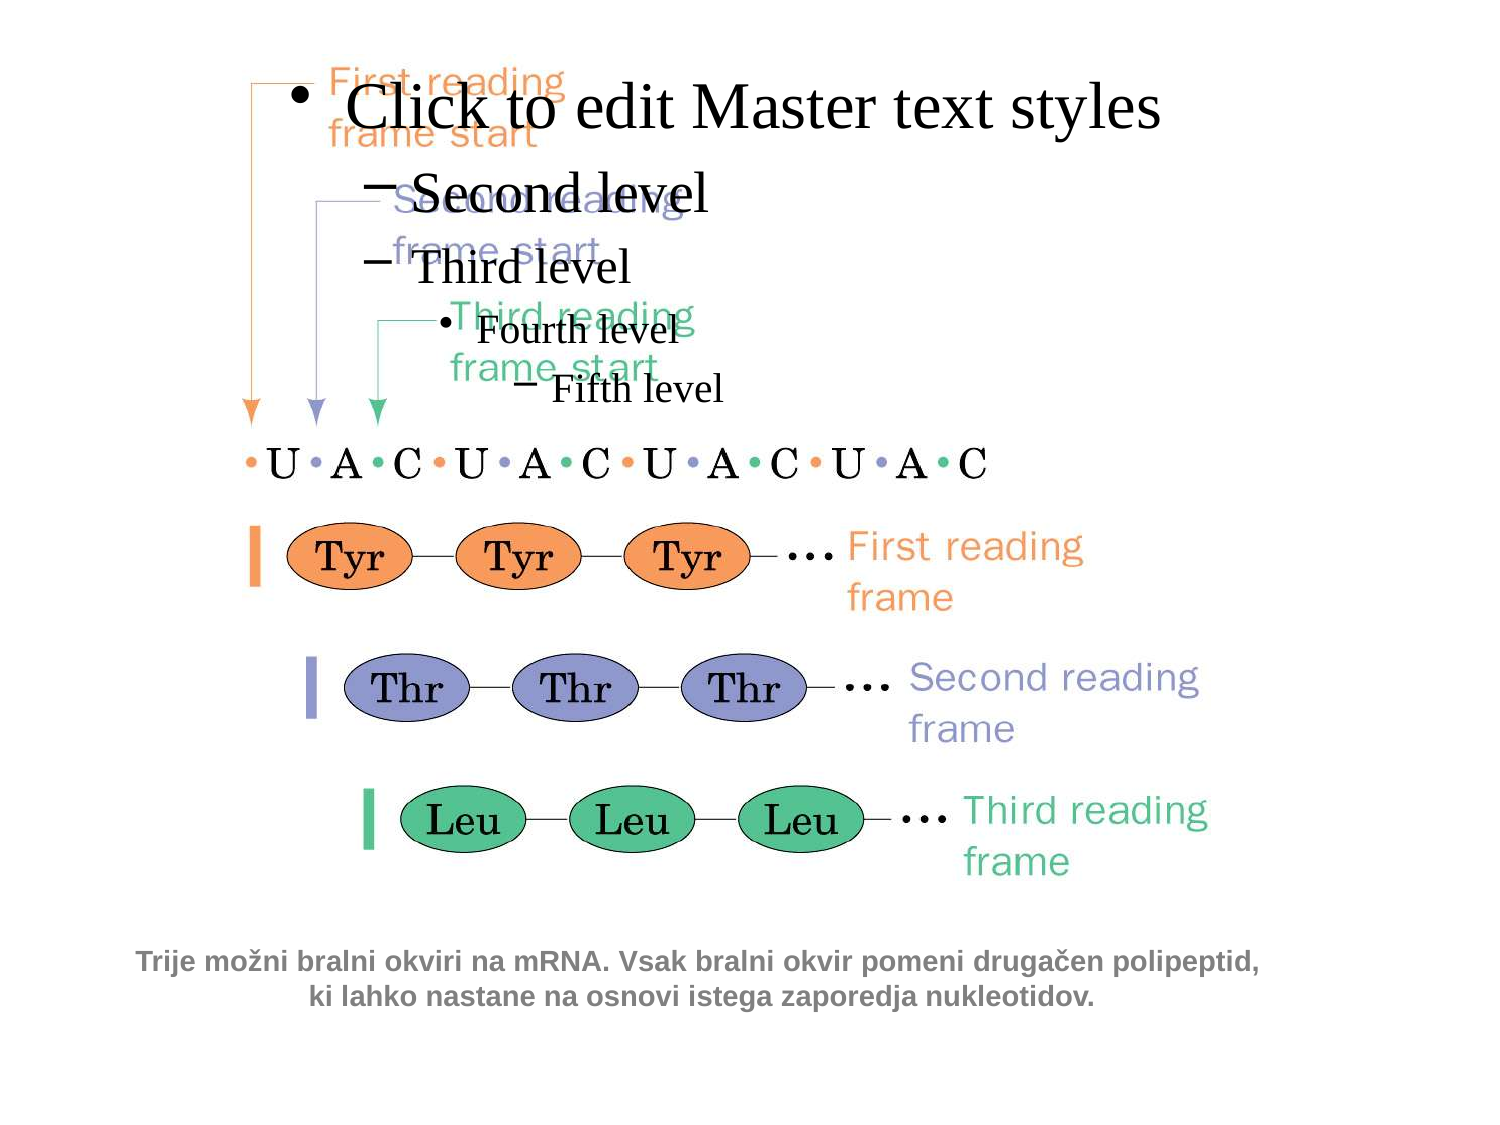

Click to edit Master text styles
Second level
Third level
Fourth level
Fifth level
# Trije možni bralni okviri na mRNA. Vsak bralni okvir pomeni drugačen polipeptid, ki lahko nastane na osnovi istega zaporedja nukleotidov.